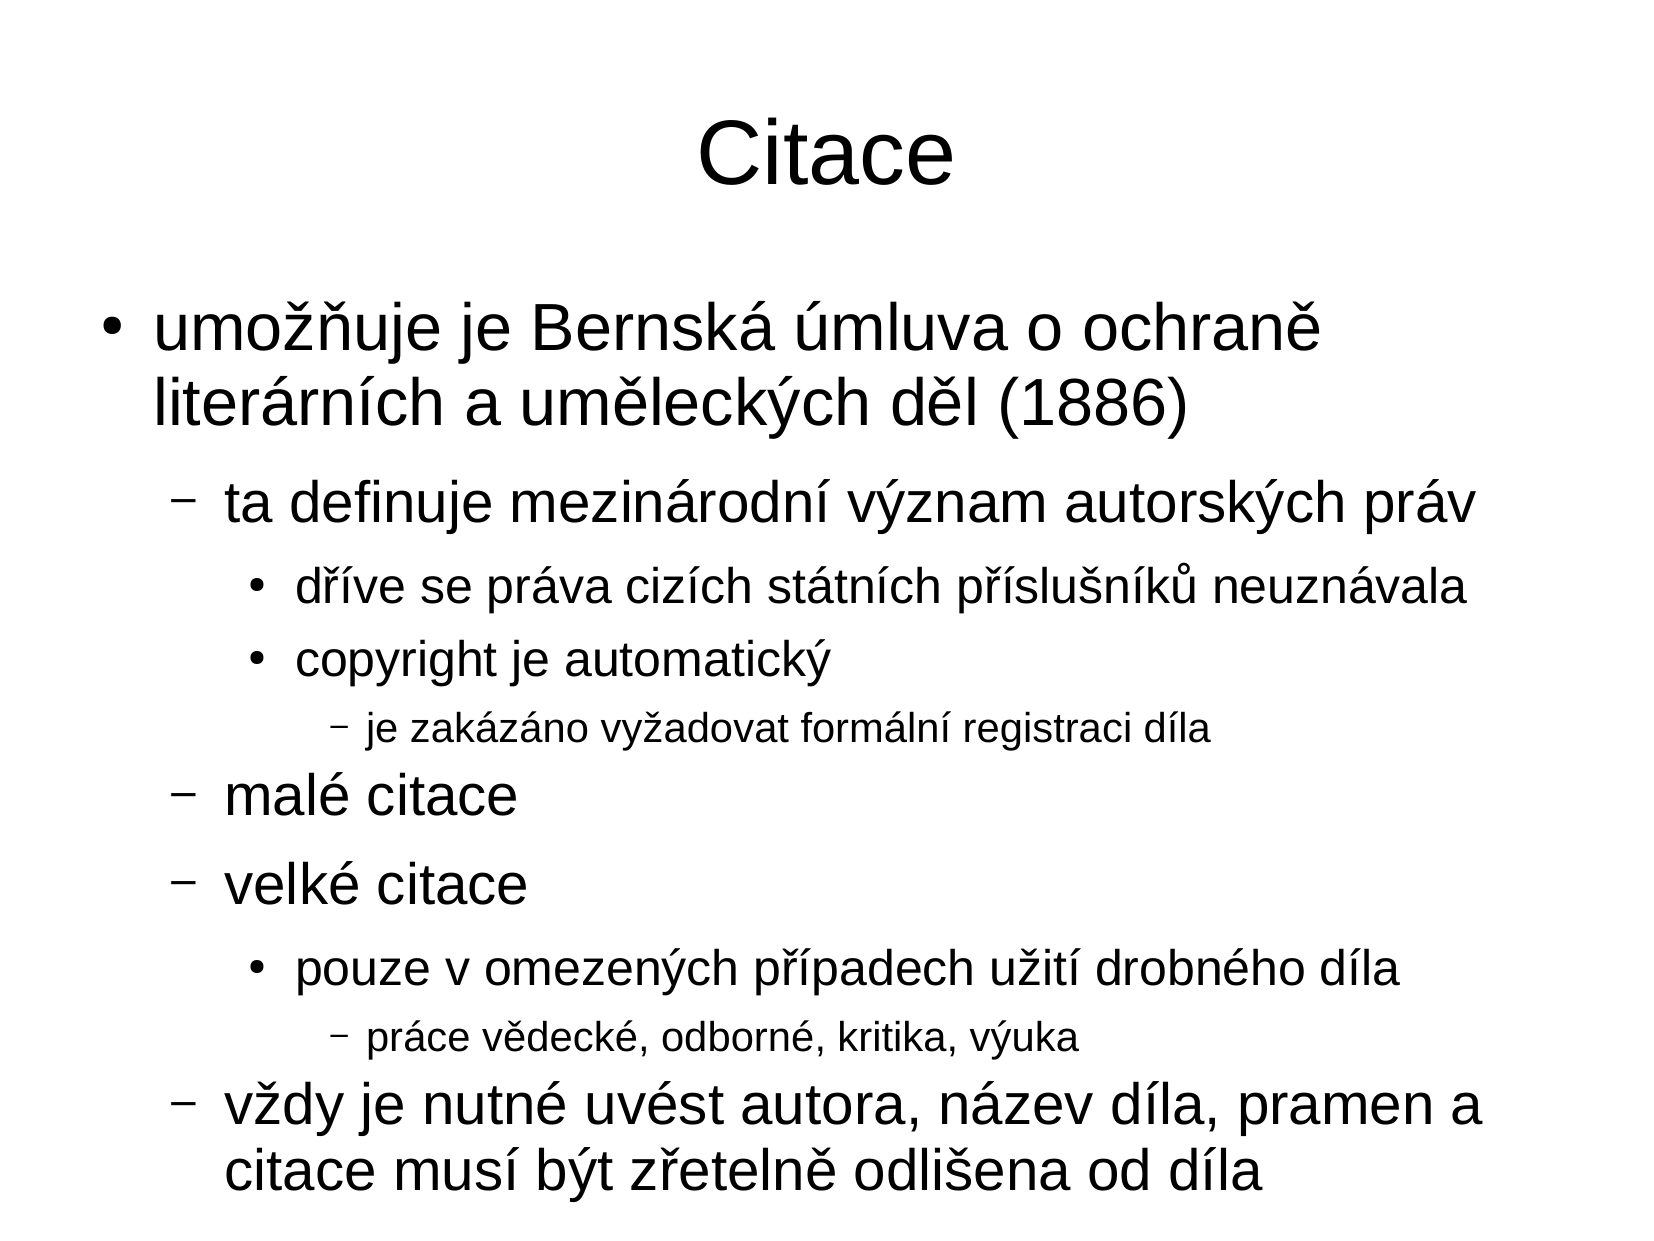

# Citace
umožňuje je Bernská úmluva o ochraně literárních a uměleckých děl (1886)
ta definuje mezinárodní význam autorských práv
dříve se práva cizích státních příslušníků neuznávala
copyright je automatický
je zakázáno vyžadovat formální registraci díla
malé citace
velké citace
pouze v omezených případech užití drobného díla
práce vědecké, odborné, kritika, výuka
vždy je nutné uvést autora, název díla, pramen a citace musí být zřetelně odlišena od díla